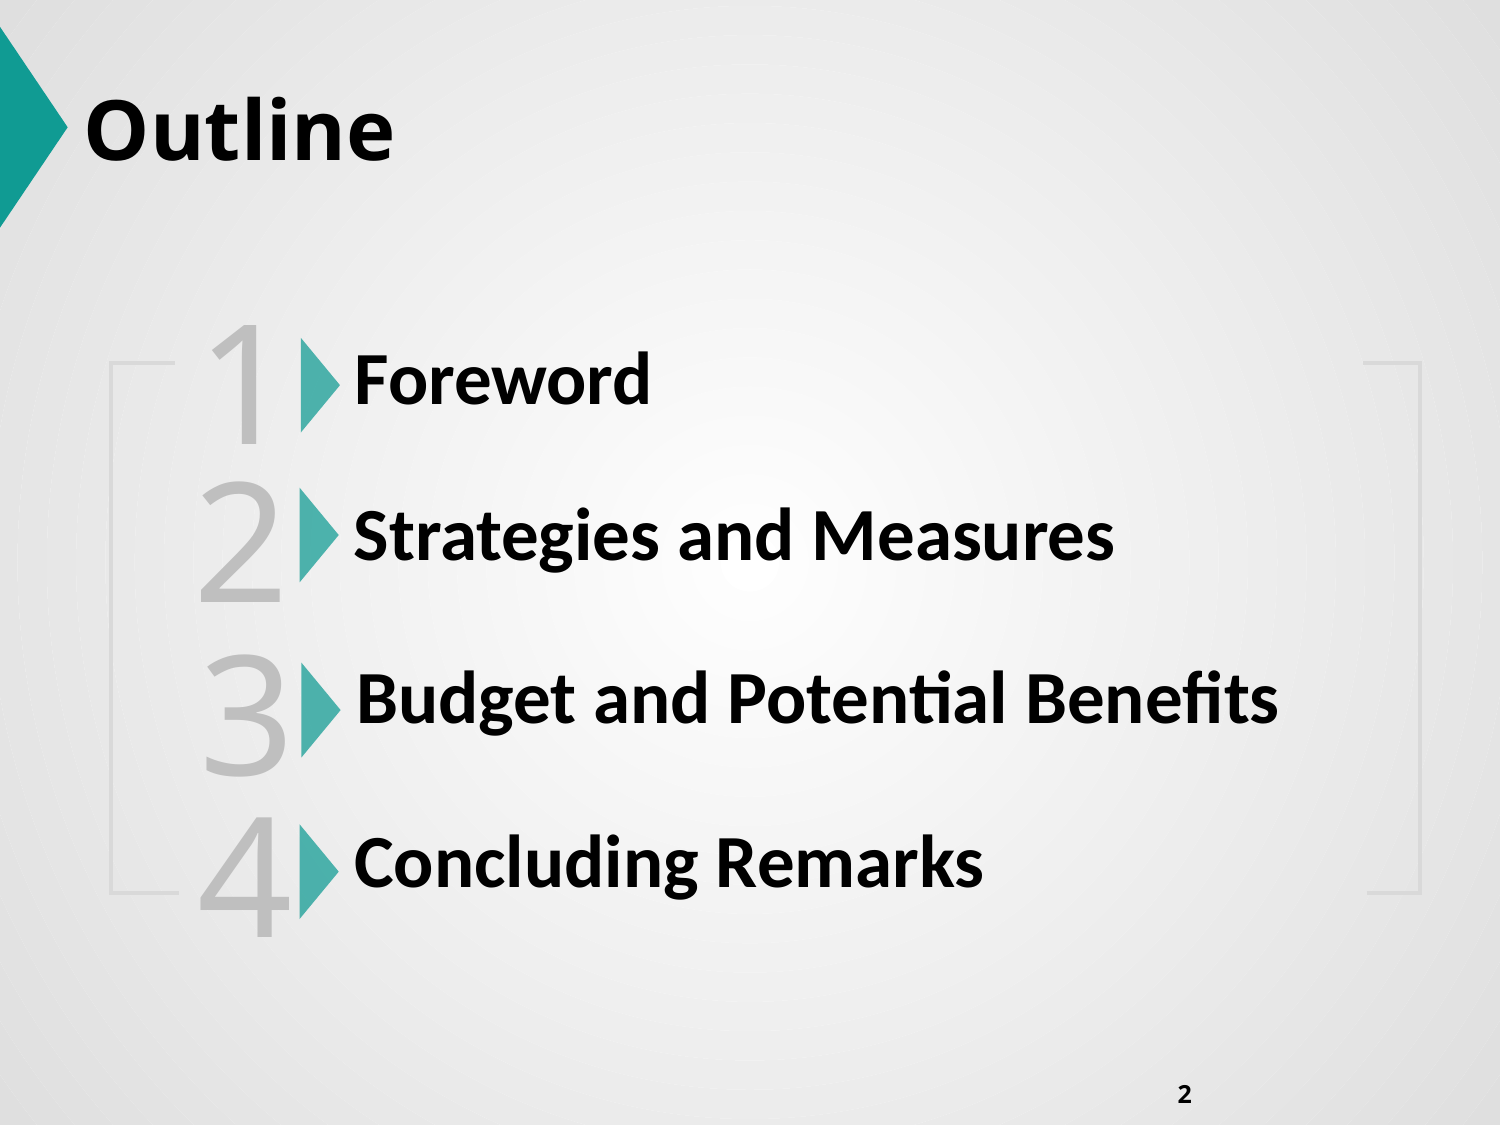

Outline
1
Foreword
2
Strategies and Measures
3
Budget and Potential Benefits
4
Concluding Remarks